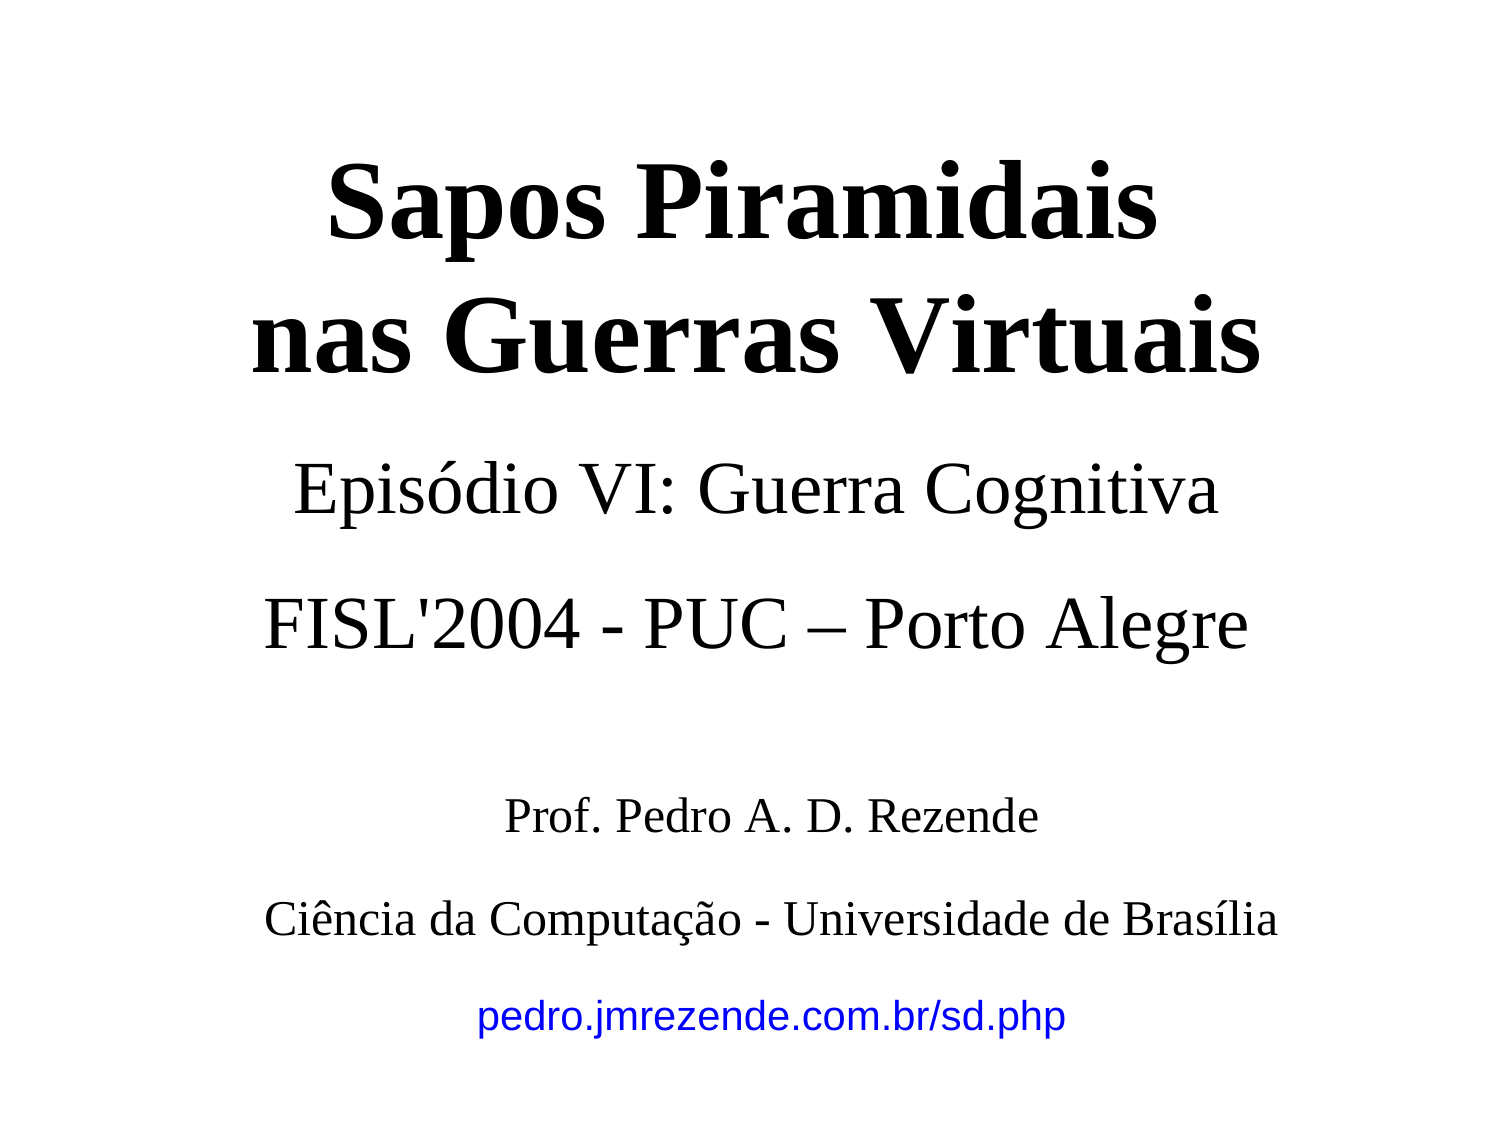

# Sapos Piramidais nas Guerras Virtuais Episódio VI: Guerra Cognitiva FISL'2004 - PUC – Porto Alegre
Prof. Pedro A. D. Rezende
Ciência da Computação - Universidade de Brasília
pedro.jmrezende.com.br/sd.php